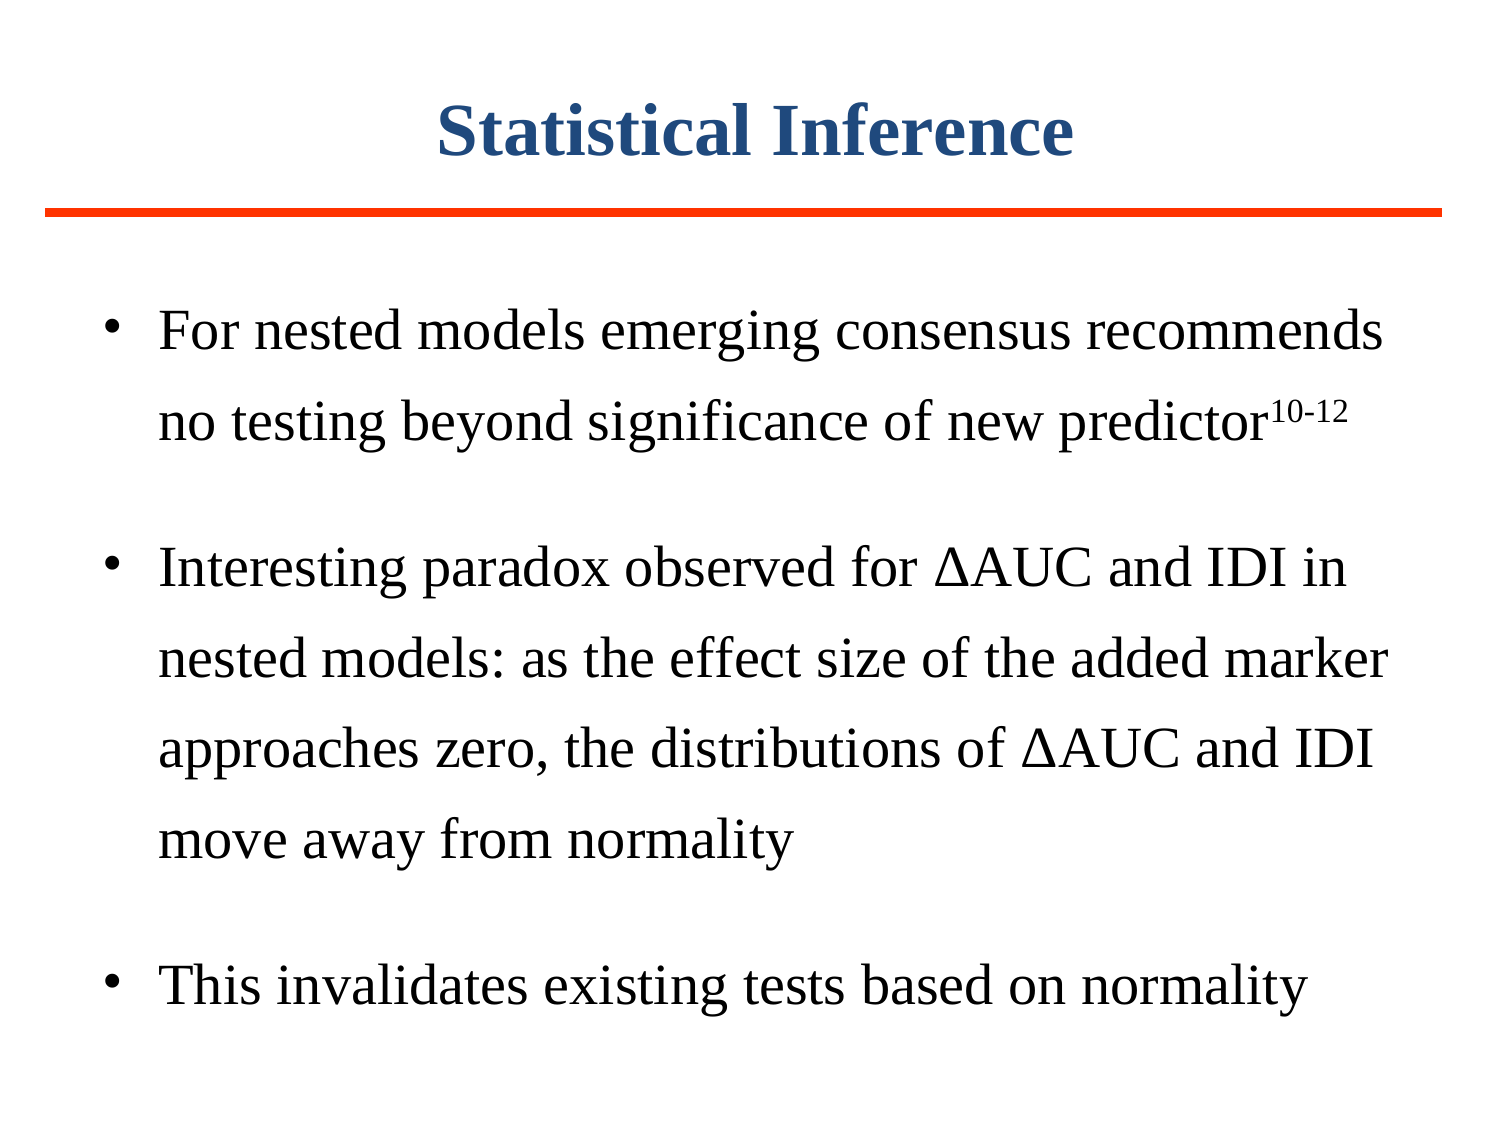

Statistical Inference
For nested models emerging consensus recommends no testing beyond significance of new predictor10-12
Interesting paradox observed for ΔAUC and IDI in nested models: as the effect size of the added marker approaches zero, the distributions of ΔAUC and IDI move away from normality
This invalidates existing tests based on normality